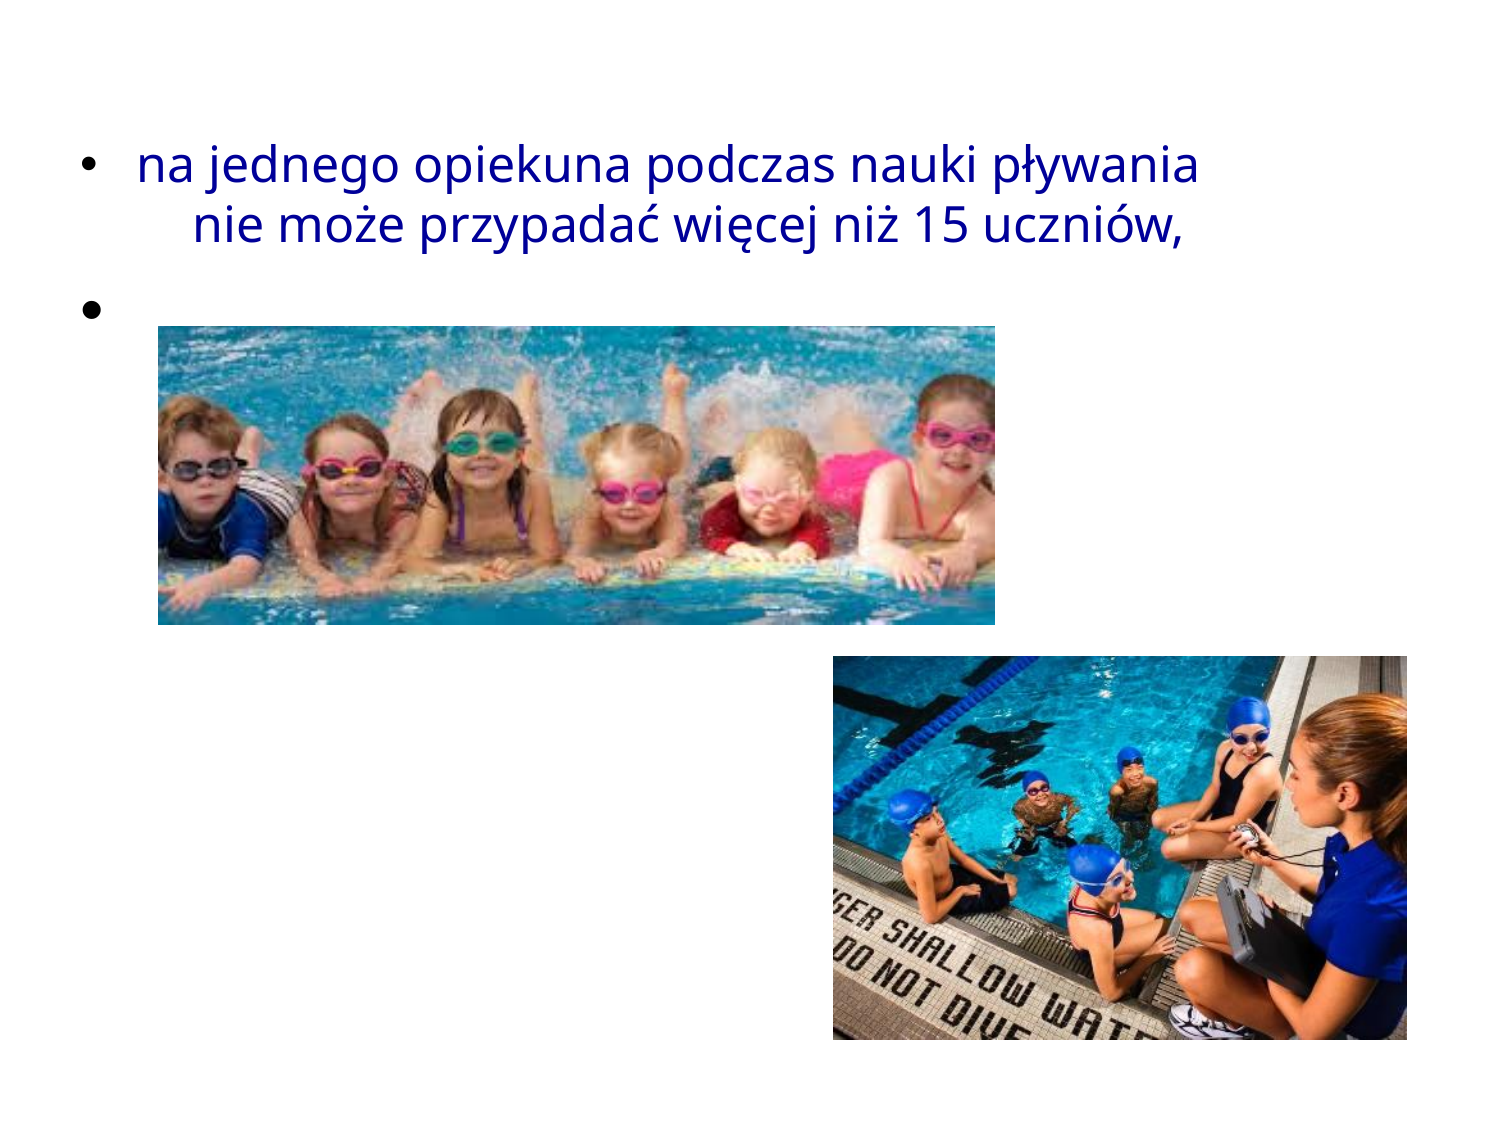

#
na jednego opiekuna podczas nauki pływania nie może przypadać więcej niż 15 uczniów,